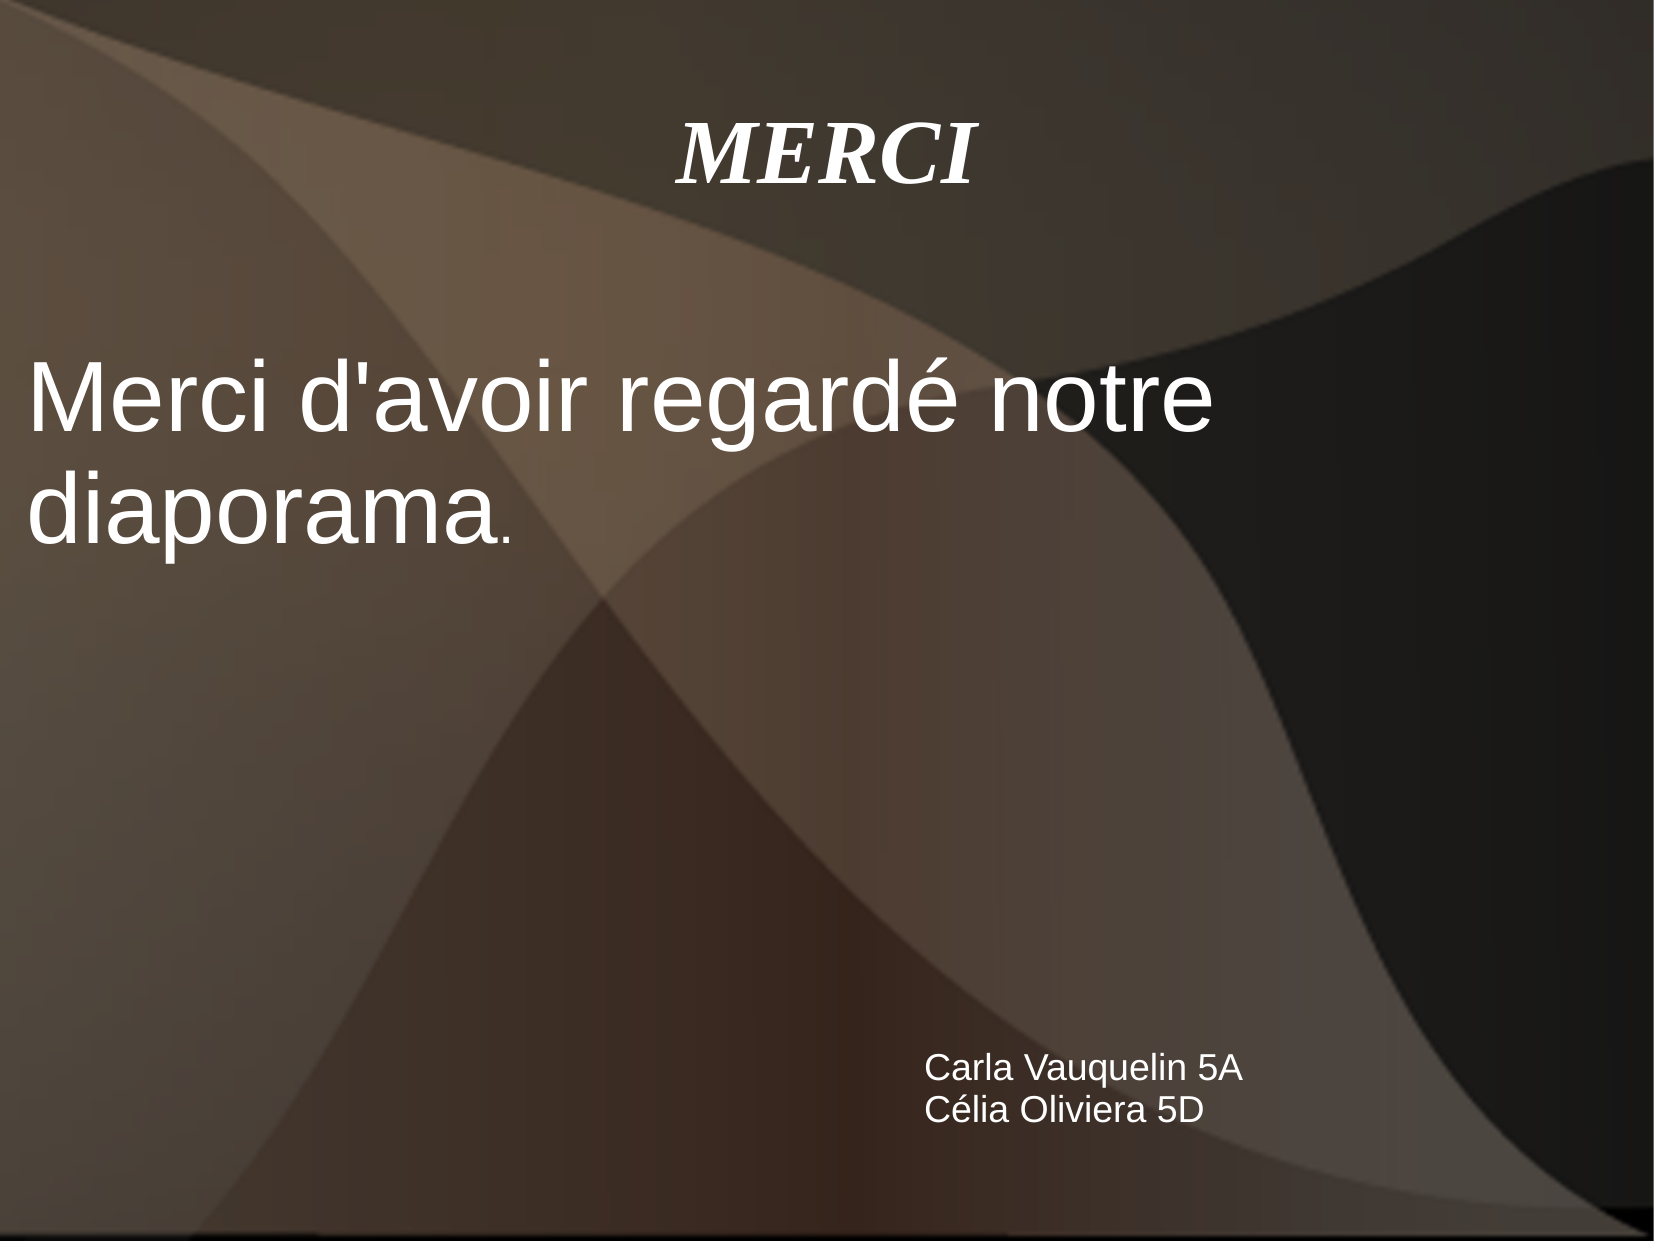

# MERCI
Merci d'avoir regardé notre diaporama.
Carla Vauquelin 5A
Célia Oliviera 5D